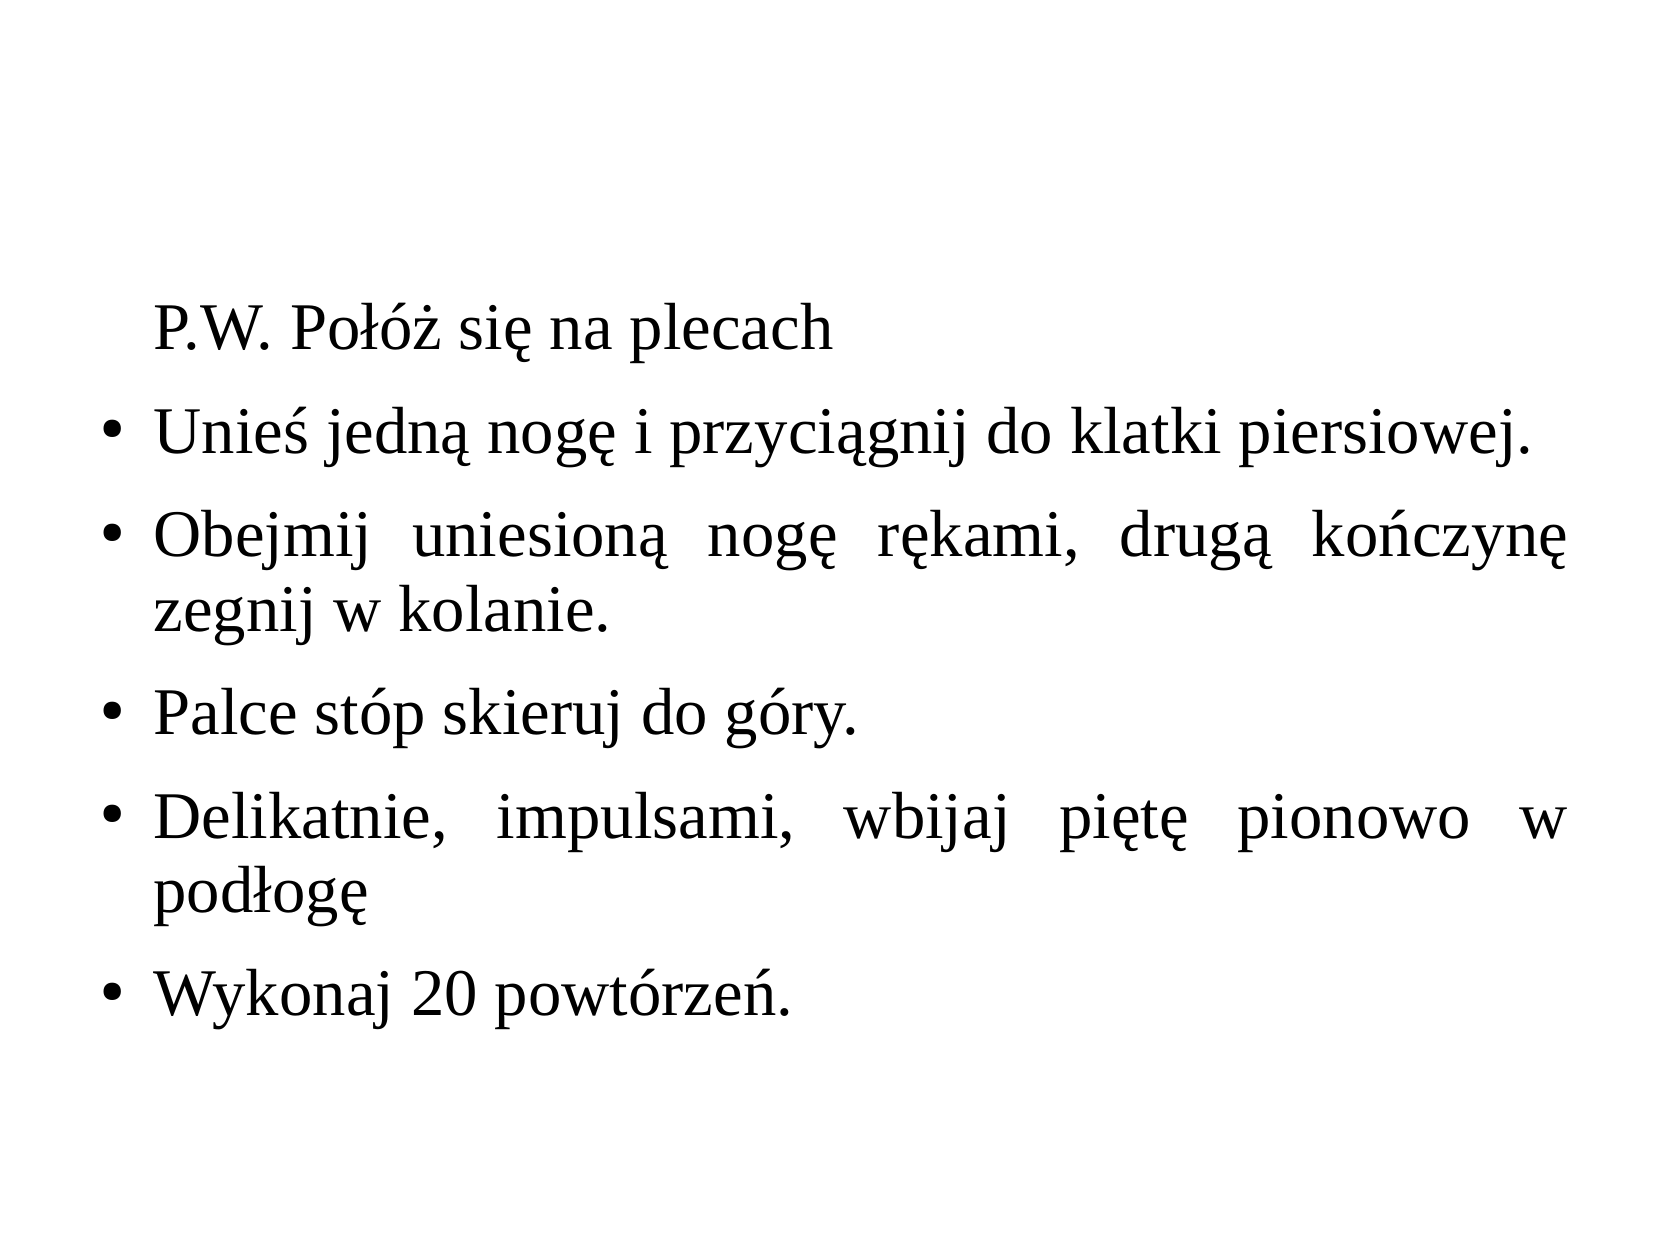

#
P.W. Połóż się na plecach
Unieś jedną nogę i przyciągnij do klatki piersiowej.
Obejmij uniesioną nogę rękami, drugą kończynę zegnij w kolanie.
Palce stóp skieruj do góry.
Delikatnie, impulsami, wbijaj piętę pionowo w podłogę
Wykonaj 20 powtórzeń.